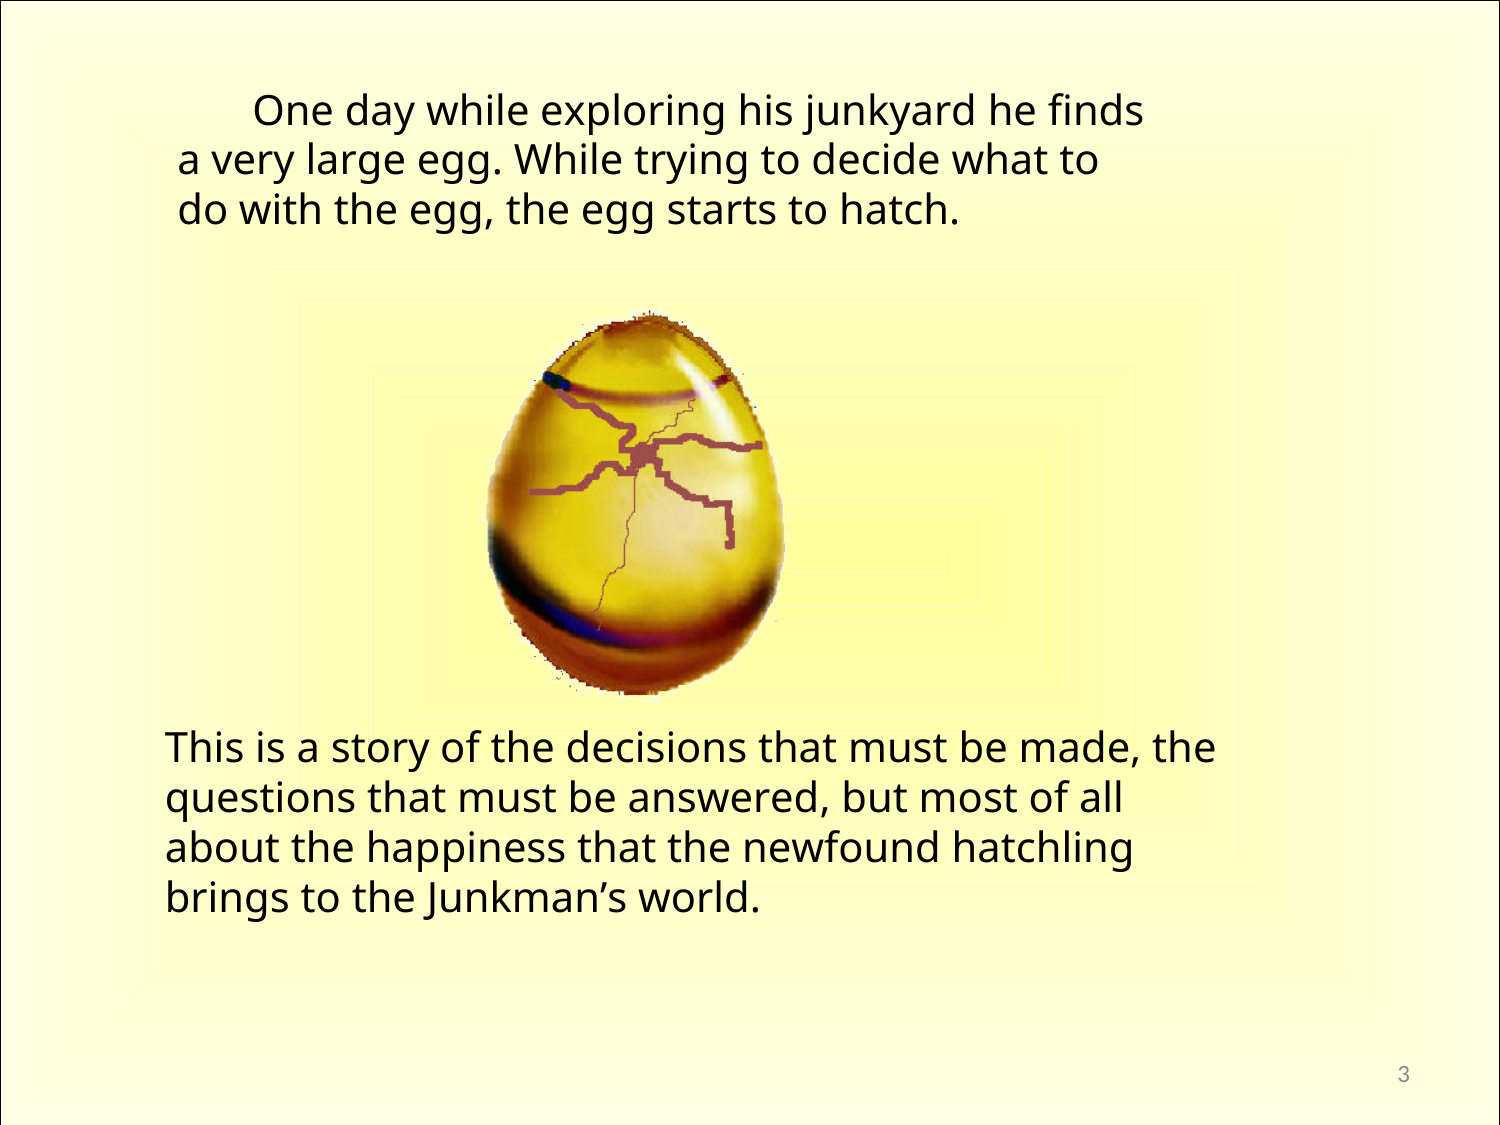

One day while exploring his junkyard he finds a very large egg. While trying to decide what to do with the egg, the egg starts to hatch.
This is a story of the decisions that must be made, the questions that must be answered, but most of all about the happiness that the newfound hatchling brings to the Junkman’s world.